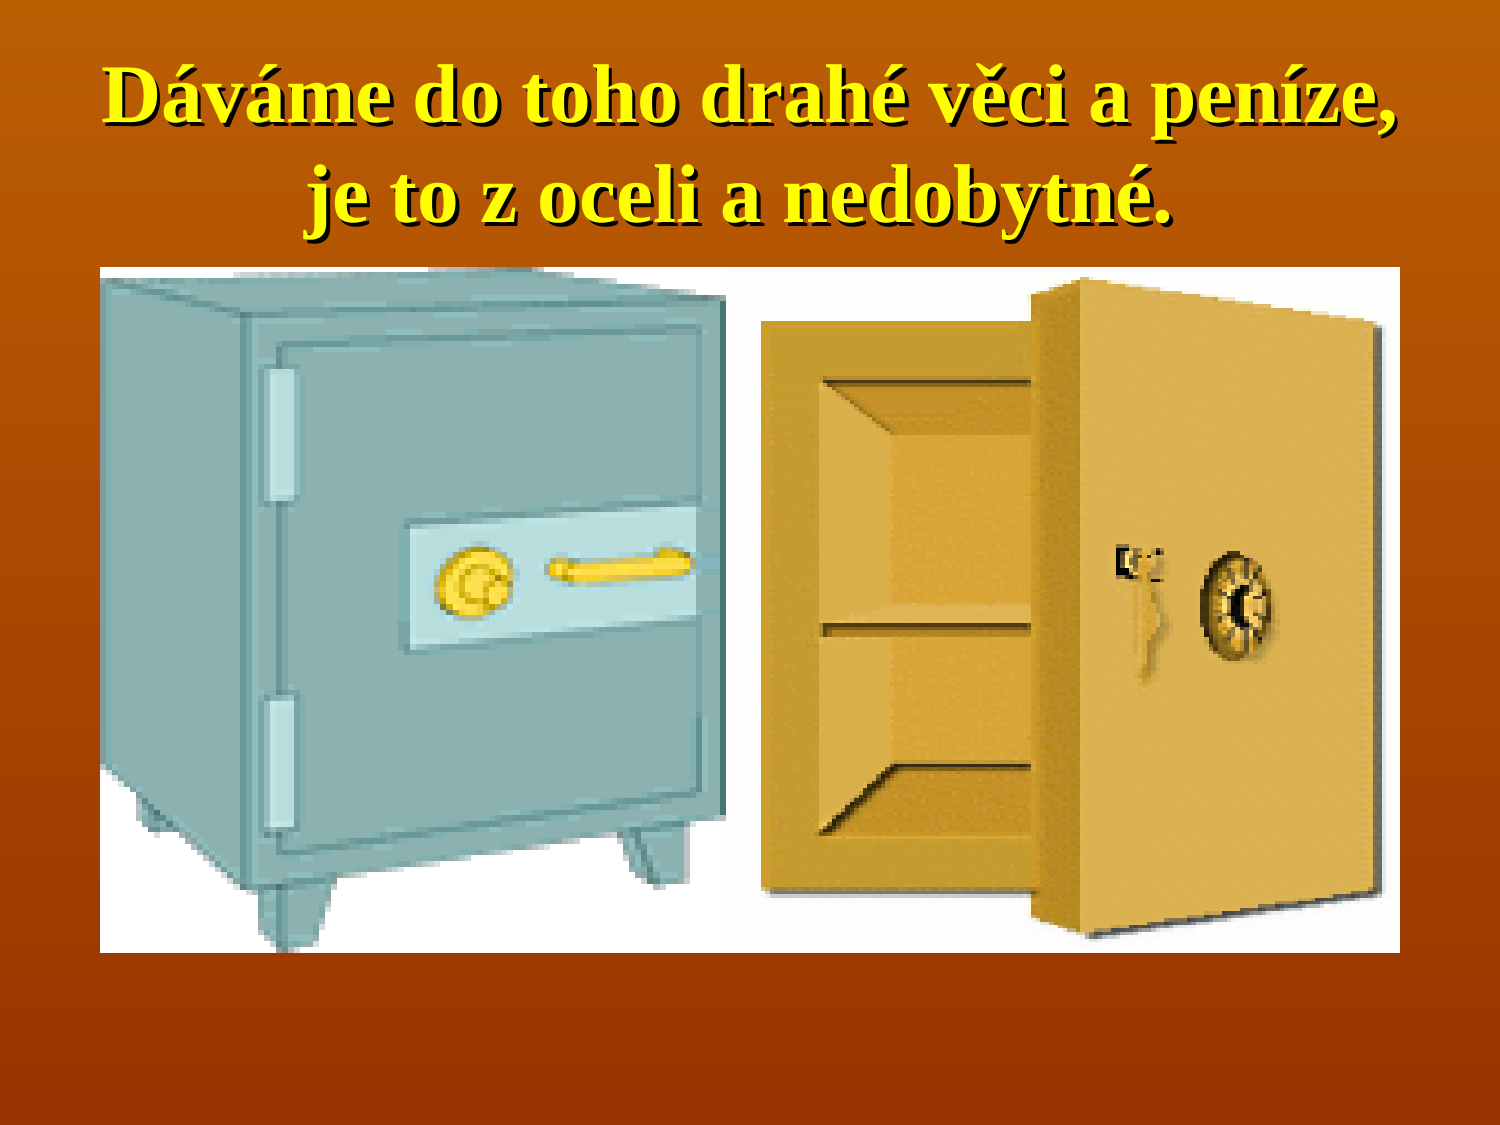

# Dáváme do toho drahé věci a peníze, je to z oceli a nedobytné.